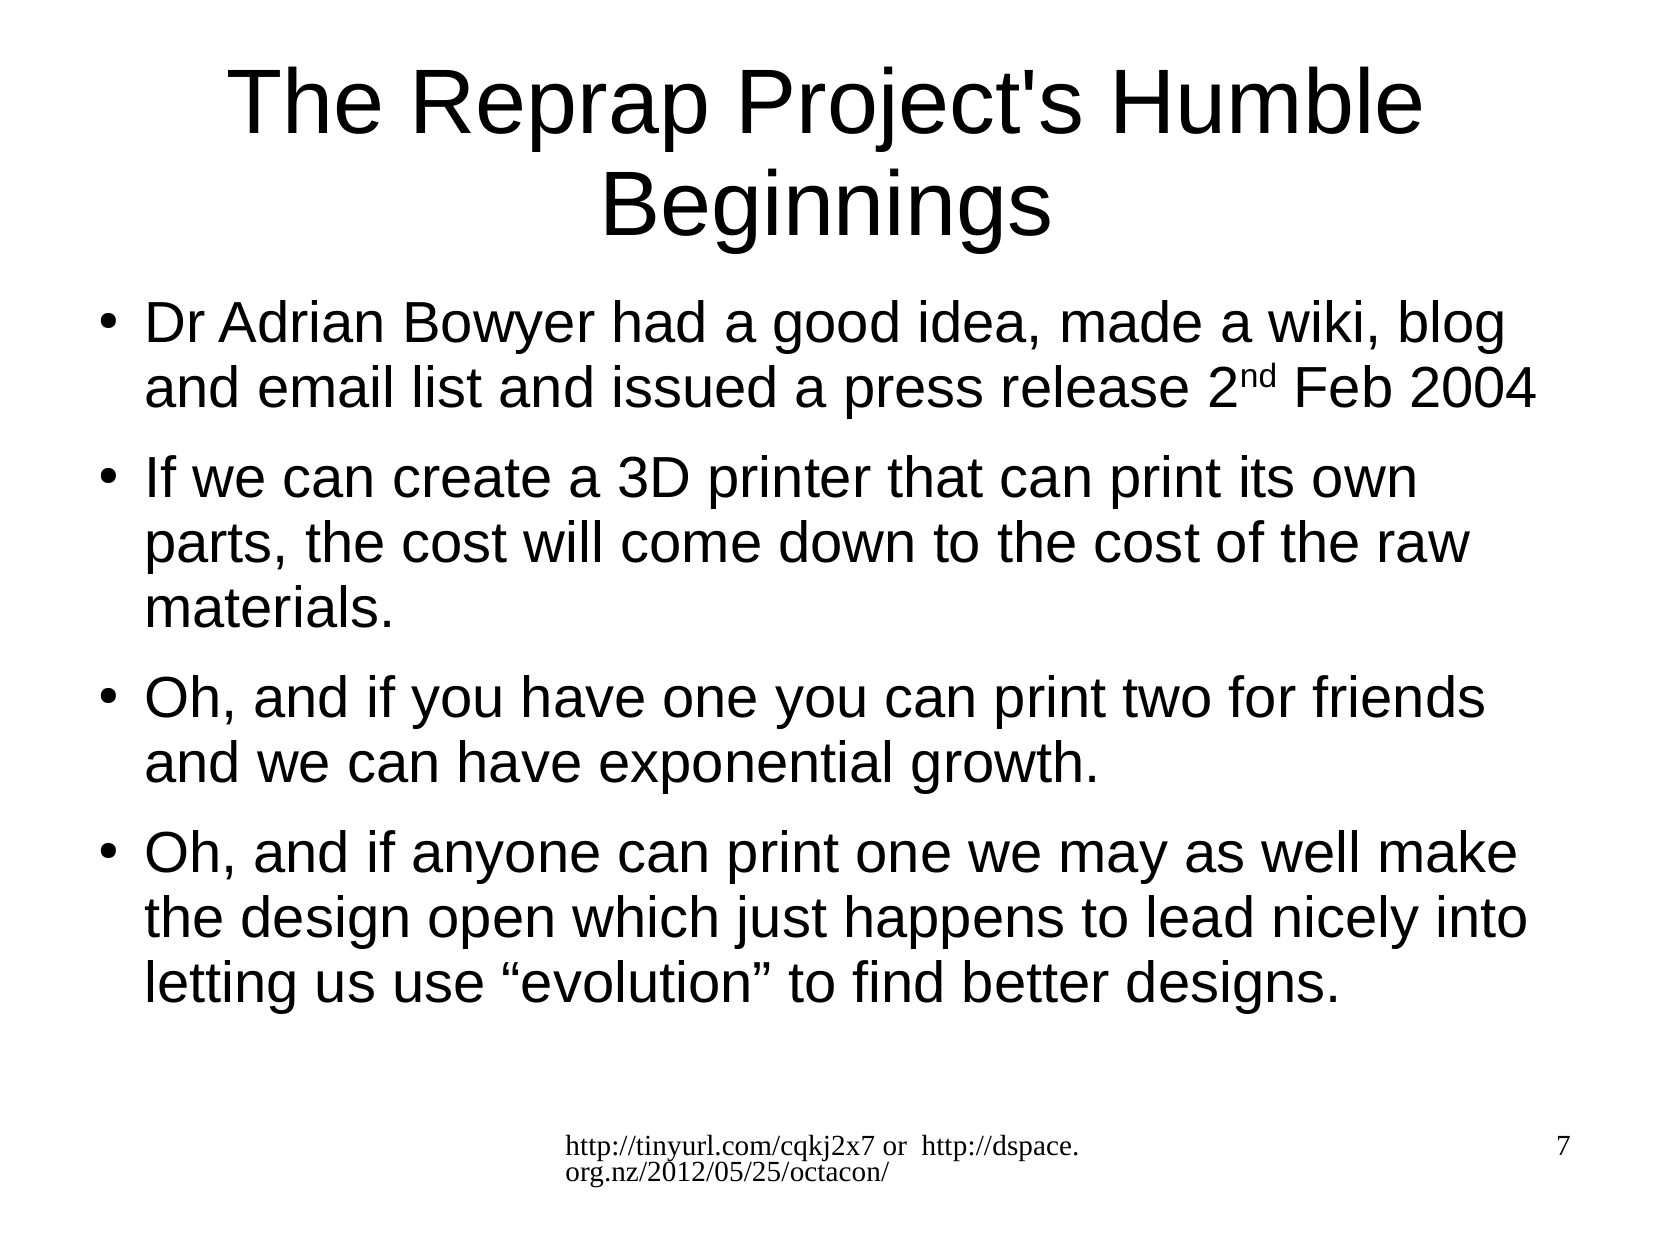

# The Reprap Project's Humble Beginnings
Dr Adrian Bowyer had a good idea, made a wiki, blog and email list and issued a press release 2nd Feb 2004
If we can create a 3D printer that can print its own parts, the cost will come down to the cost of the raw materials.
Oh, and if you have one you can print two for friends and we can have exponential growth.
Oh, and if anyone can print one we may as well make the design open which just happens to lead nicely into letting us use “evolution” to find better designs.
http://tinyurl.com/cqkj2x7 or http://dspace.org.nz/2012/05/25/octacon/
7